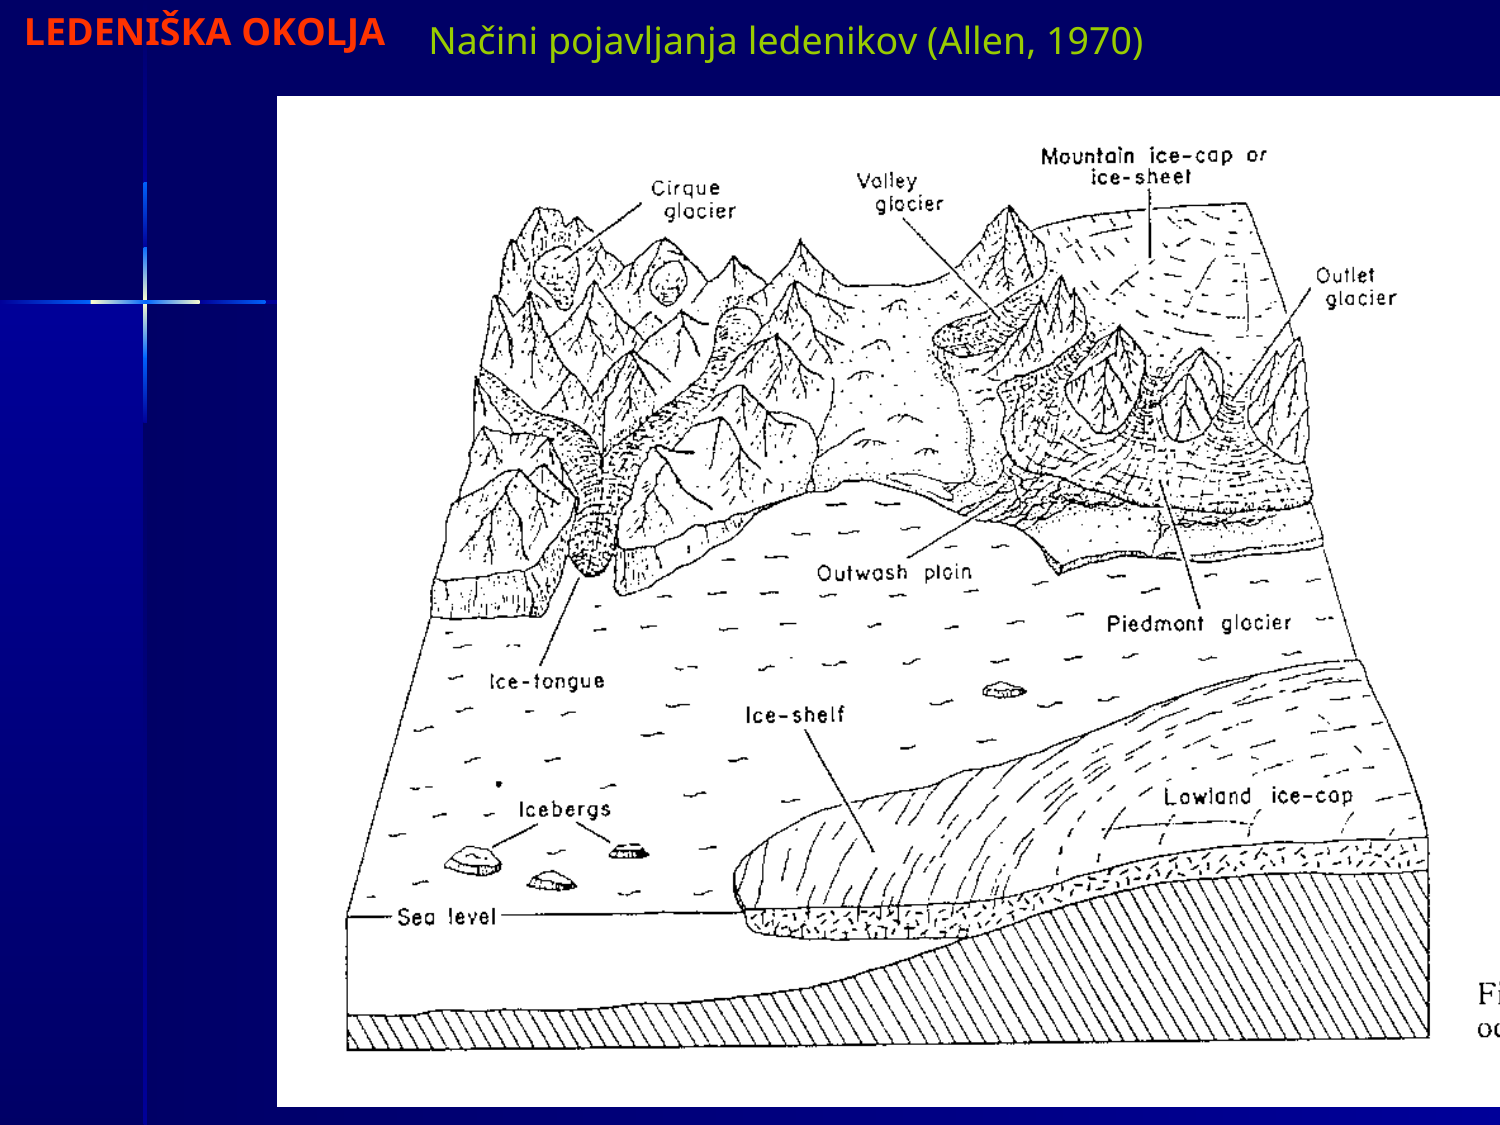

LEDENIŠKA OKOLJA
Načini pojavljanja ledenikov (Allen, 1970)